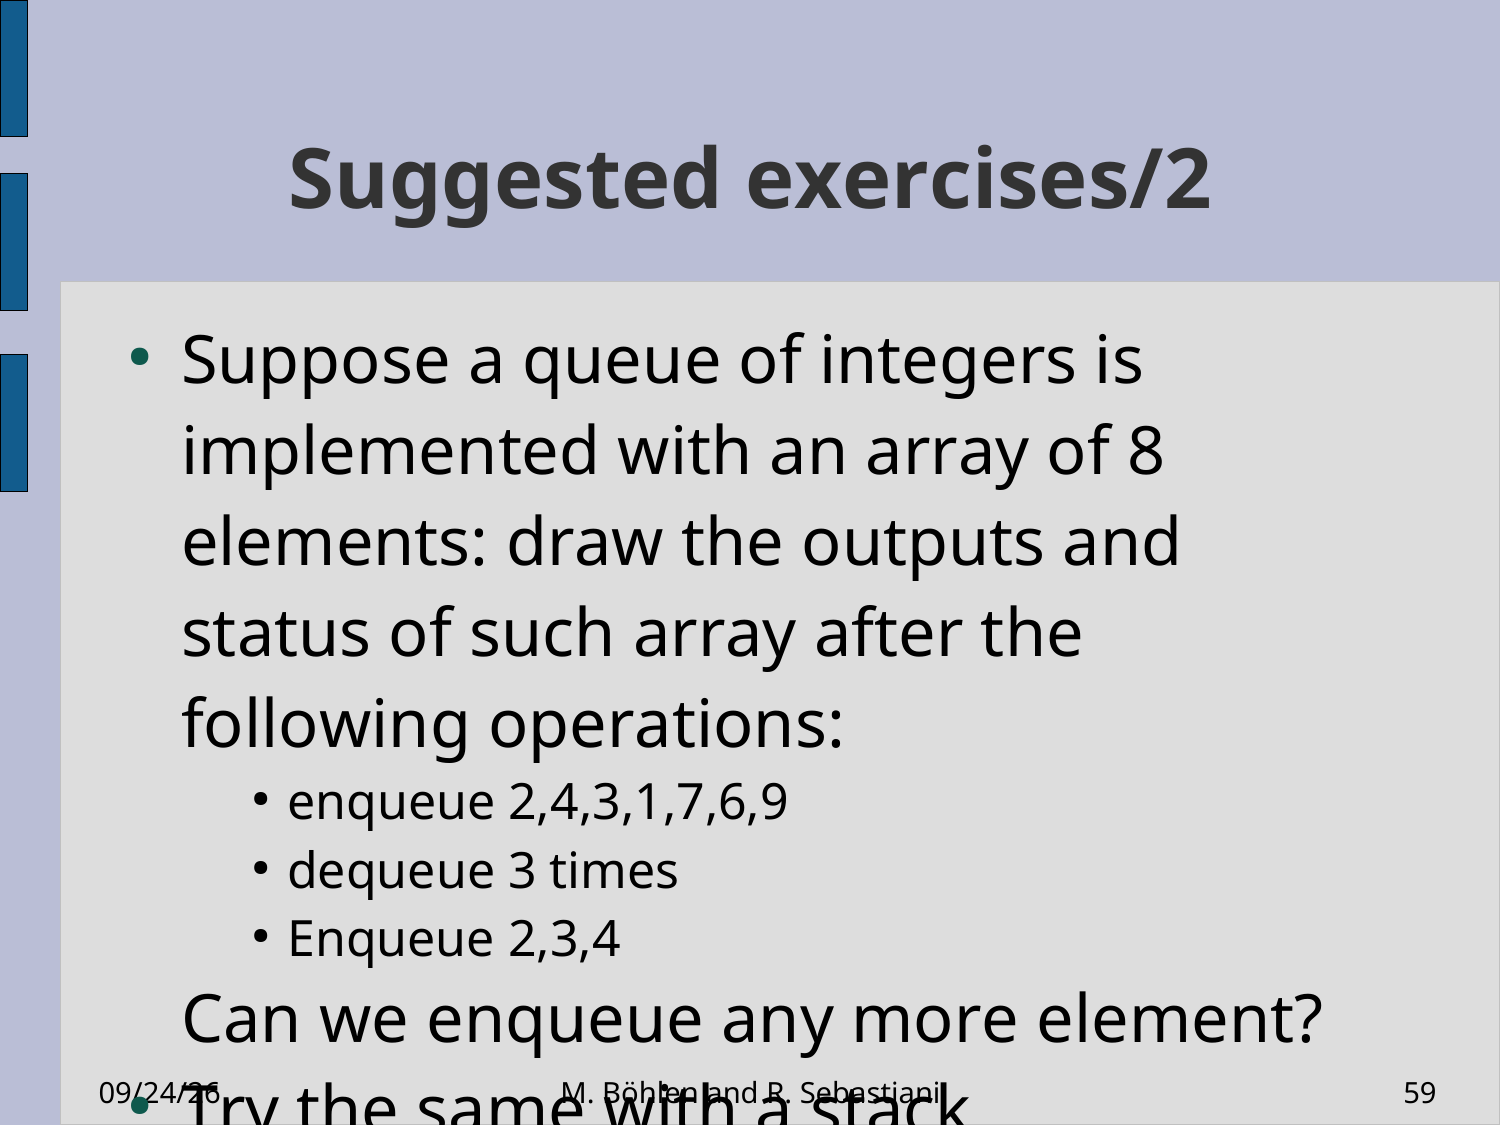

# Suggested exercises/2
Suppose a queue of integers is implemented with an array of 8 elements: draw the outputs and status of such array after the following operations:
enqueue 2,4,3,1,7,6,9
dequeue 3 times
Enqueue 2,3,4
Can we enqueue any more element?
Try the same with a stack
Try similar examples (also with a stack)
M. Böhlen and R. Sebastiani
59